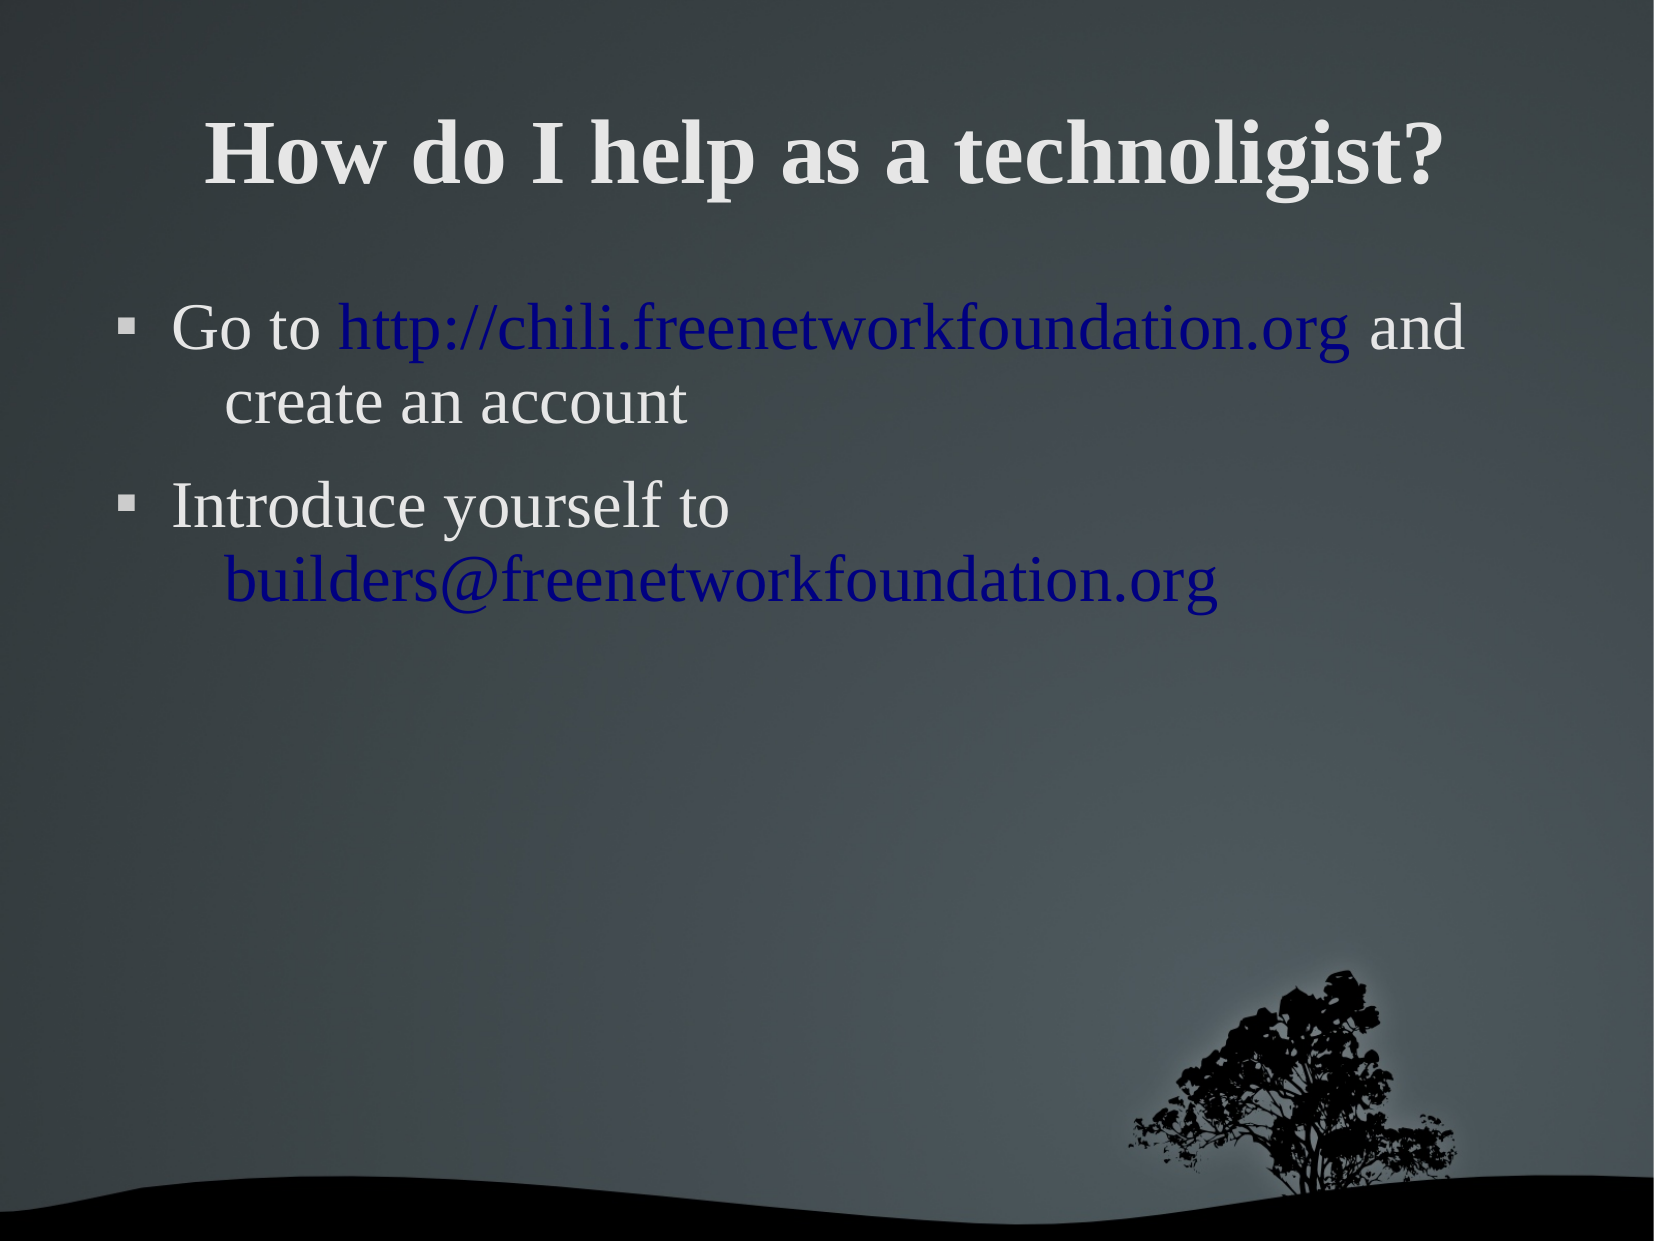

# How do I help as a technoligist?
Go to http://chili.freenetworkfoundation.org and create an account
Introduce yourself to builders@freenetworkfoundation.org